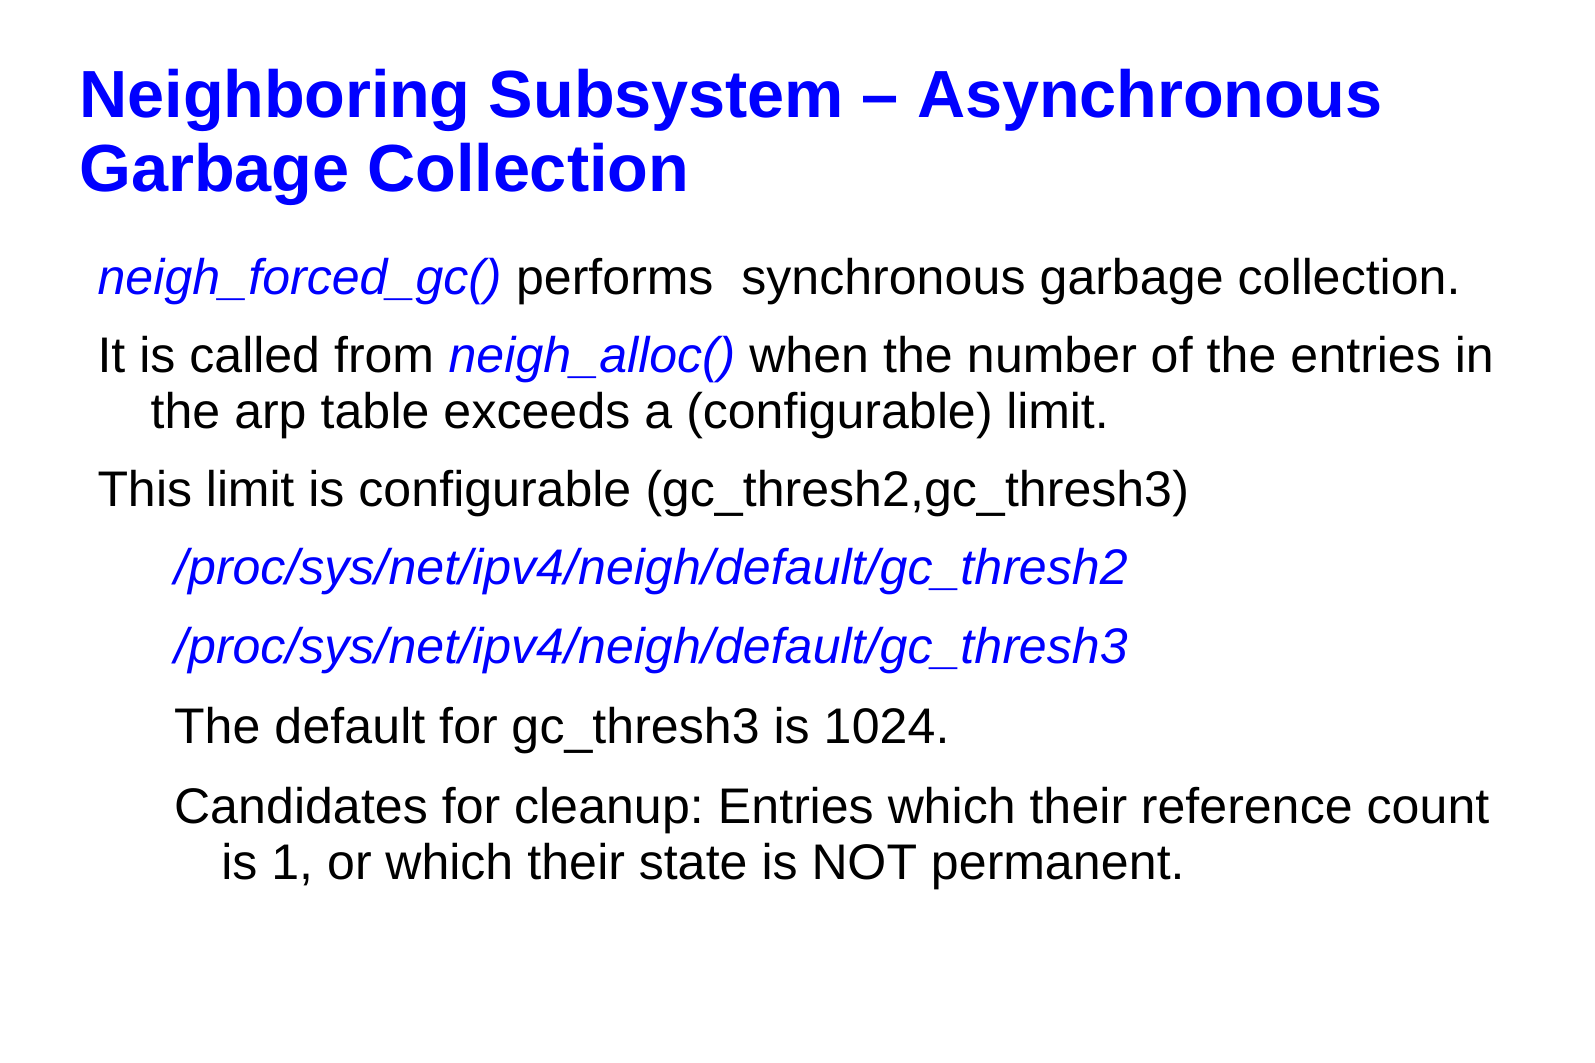

# Neighboring Subsystem – Asynchronous Garbage Collection
neigh_forced_gc() performs synchronous garbage collection.
It is called from neigh_alloc() when the number of the entries in the arp table exceeds a (configurable) limit.
This limit is configurable (gc_thresh2,gc_thresh3)
/proc/sys/net/ipv4/neigh/default/gc_thresh2
/proc/sys/net/ipv4/neigh/default/gc_thresh3
The default for gc_thresh3 is 1024.
Candidates for cleanup: Entries which their reference count is 1, or which their state is NOT permanent.